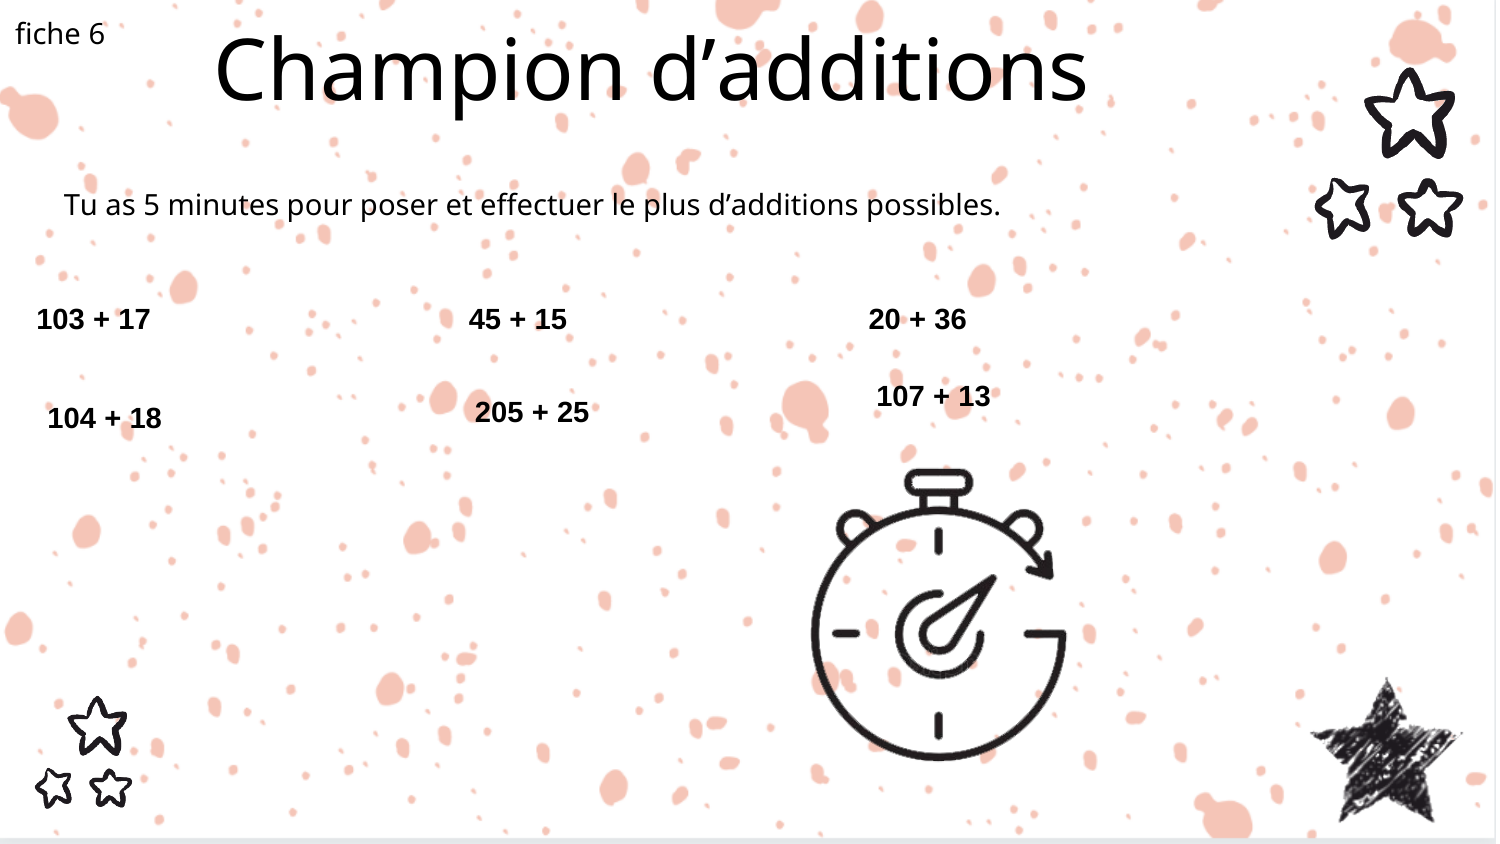

fiche 6
Champion d’additions
Tu as 5 minutes pour poser et effectuer le plus d’additions possibles.
103 + 17
45 + 15
20 + 36
107 + 13
205 + 25
104 + 18